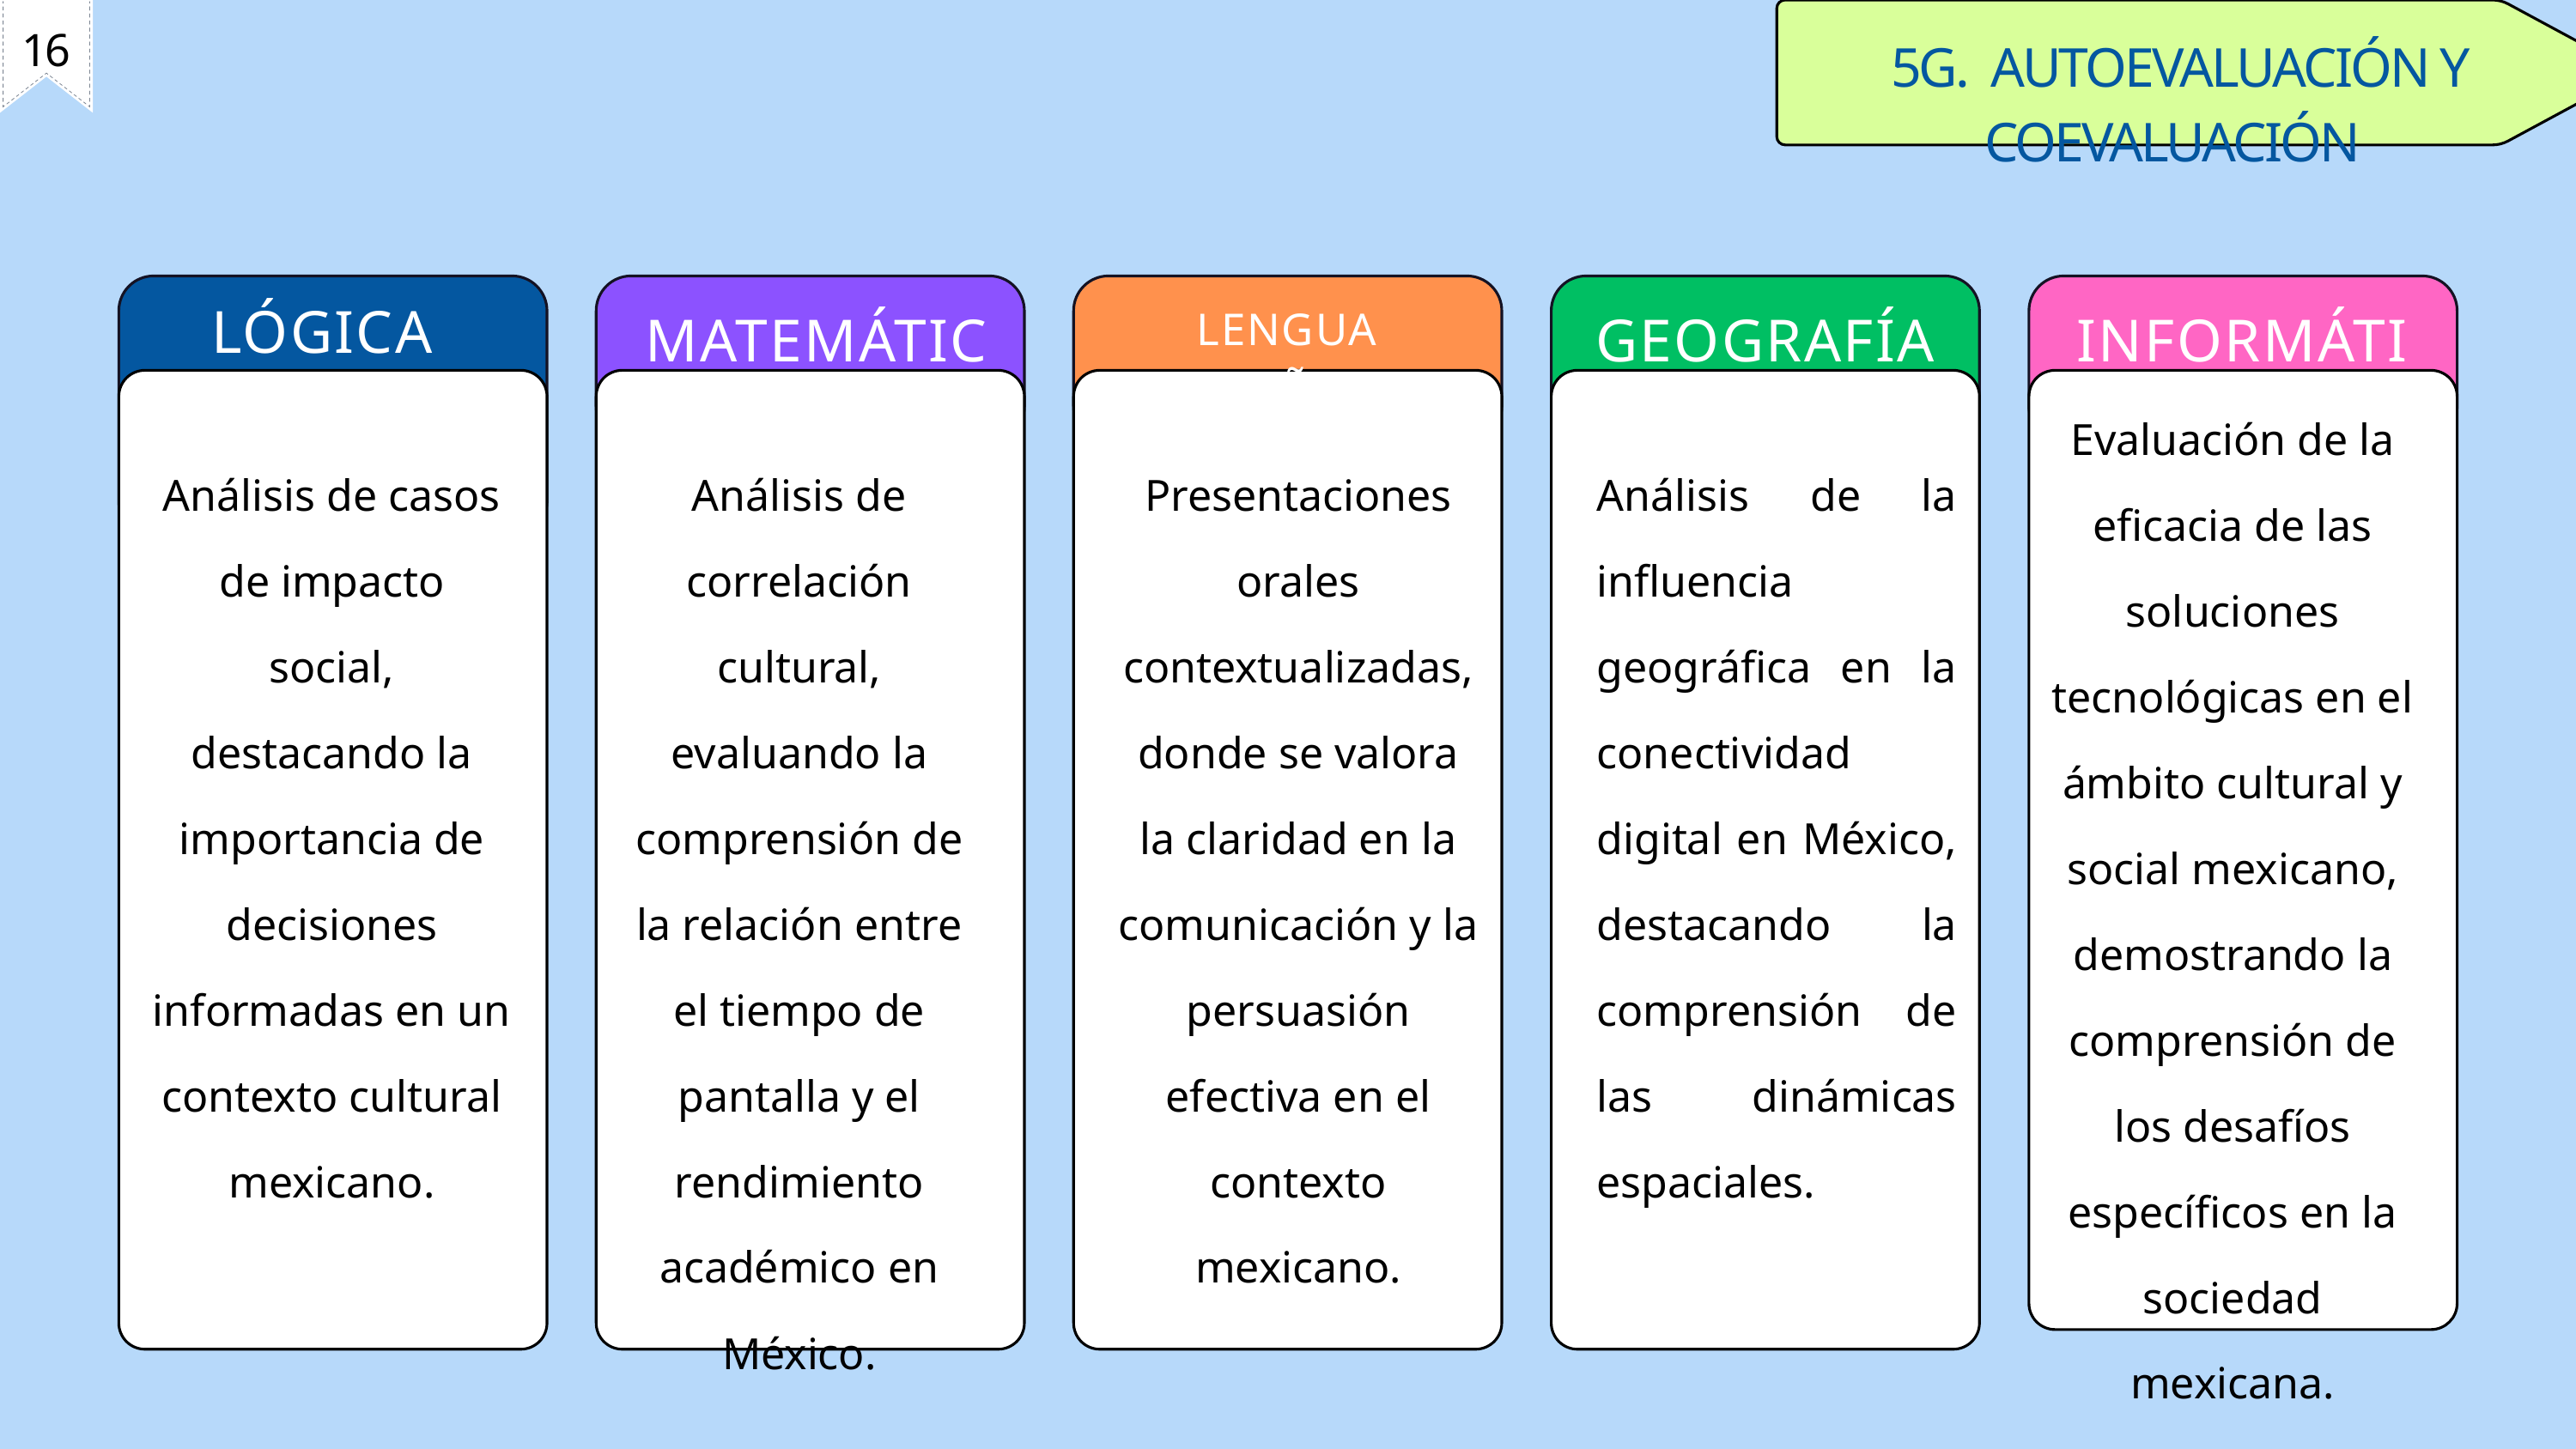

16
 5G. AUTOEVALUACIÓN Y COEVALUACIÓN
LÓGICA
MATEMÁTICAS
GEOGRAFÍA
INFORMÁTICA
LENGUA ESPAÑOLA
Evaluación de la eficacia de las soluciones tecnológicas en el ámbito cultural y social mexicano, demostrando la comprensión de los desafíos específicos en la sociedad mexicana.
Análisis de casos de impacto social, destacando la importancia de decisiones informadas en un contexto cultural mexicano.
Análisis de correlación cultural, evaluando la comprensión de la relación entre el tiempo de pantalla y el rendimiento académico en México.
Presentaciones orales contextualizadas, donde se valora la claridad en la comunicación y la persuasión efectiva en el contexto mexicano.
Análisis de la influencia geográfica en la conectividad digital en México, destacando la comprensión de las dinámicas espaciales.